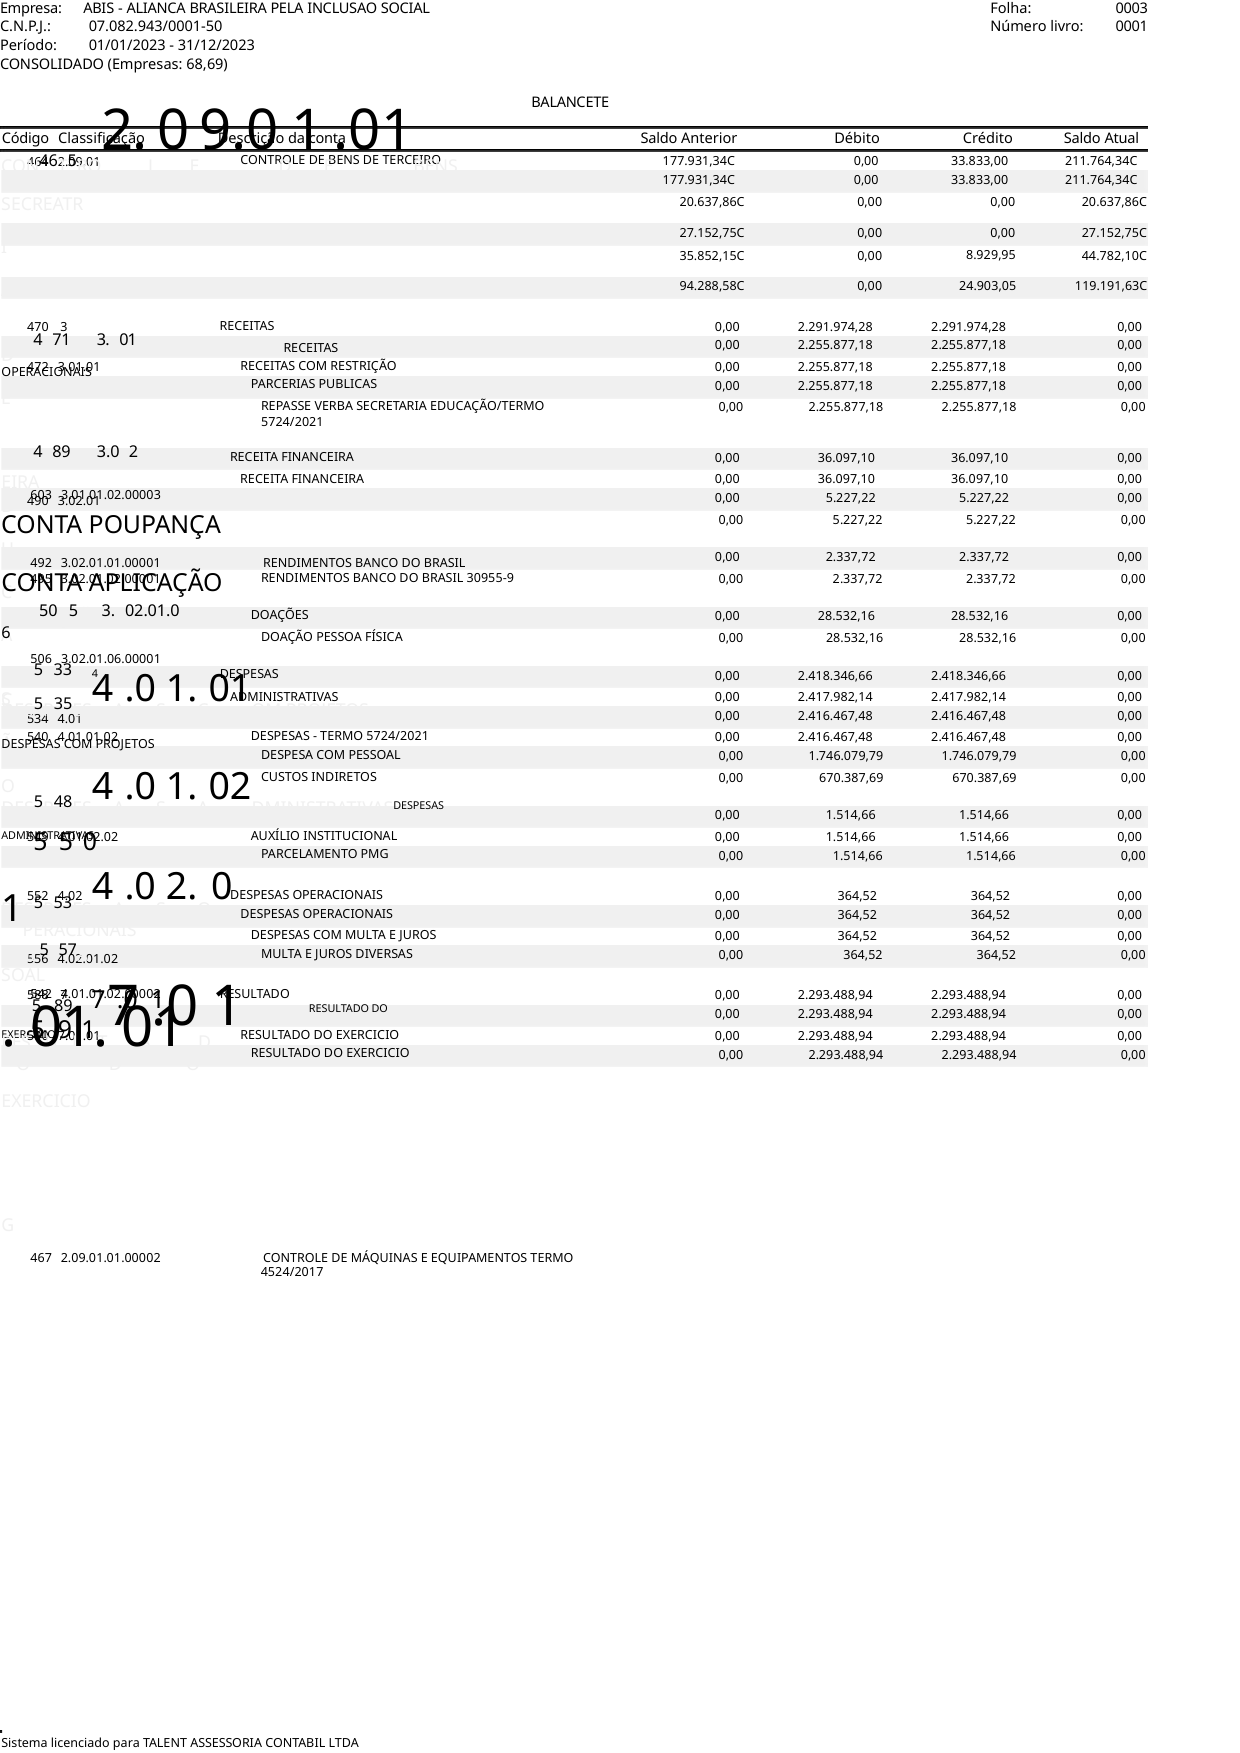

Empresa: ABIS - ALIANCA BRASILEIRA PELA INCLUSAO SOCIAL
Folha:
Número livro:
0003
0001
C.N.P.J.:
Período:
07.082.943/0001-50
01/01/2023 - 31/12/2023
CONSOLIDADO (Empresas: 68,69)
BALANCETE
Código Classificação
464 2.09.01
Descrição da conta
Saldo Anterior
Débito
Crédito
Saldo Atual
CONTROLE DE BENS DE TERCEIRO
177.931,34C
177.931,34C
0,00
0,00
33.833,00
33.833,00
211.764,34C
211.764,34C
CON46T5RO2.L0E9.0D1E.01BENS SECREATRCIOANTDREOLEEDDUECBAENÇSÃSOECREATRIA DE EDUCAÇÃO
467 2.09.01.01.00002 CONTROLE DE MÁQUINAS E EQUIPAMENTOS TERMO
4524/2017
CON4T68RO2.L09E.0M1.0O1.B00I0L0I3ÁRIOS TERMOCO4N5TR2O4L/E2M0O1B7ILIÁRIOS TERMO 4524/2017
601 2.09.01.01.00005 CONTROLE DE MAQUINAS E EQUIPAMENTOS TERMO
5724/2021
CON6T02RO2.L09E.0M1.0O1.B00I0L0I6ARIOS TERMCOON5T7R2OL4E/2M0OB2I1LIARIOS TERMO 5724/2021
20.637,86C
0,00
0,00
20.637,86C
27.152,75C
35.852,15C
0,00
0,00
0,00
27.152,75C
44.782,10C
8.929,95
94.288,58C
0,00
24.903,05
119.191,63C
RECEITAS
470
3
0,00
0,00
2.291.974,28
2.255.877,18
2.291.974,28
2.255.877,18
0,00
0,00
REC4E71ITA3.S01OPERACIONAIS RECEITAS OPERACIONAIS
RECEITAS COM RESTRIÇÃO
PARCERIAS PUBLICAS
472 3.01.01
PAR4C74ER3I.A01S.0P1U.0B2LICAS
603 3.01.01.02.00003
0,00
0,00
2.255.877,18
2.255.877,18
2.255.877,18
2.255.877,18
0,00
0,00
REPASSE VERBA SECRETARIA EDUCAÇÃO/TERMO
5724/2021
0,00
2.255.877,18
2.255.877,18
0,00
REC4E89ITA3.0F2INANCEIRA
490 3.02.01
RECEITA FINANCEIRA
RECEITA FINANCEIRA
REN4D91IM3E.0N2.T0O1.S01CONTA POUPANRÇEANDIMENTOS CONTA POUPANÇA
492 3.02.01.01.00001 RENDIMENTOS BANCO DO BRASIL
0,00
36.097,10
36.097,10
0,00
0,00
0,00
36.097,10
5.227,22
36.097,10
5.227,22
0,00
0,00
0,00
5.227,22
5.227,22
0,00
REN4D94IM3E.0N2.T0O1.S02CONTA APLICAÇRÃENODIMENTOS CONTA APLICAÇÃO
0,00
2.337,72
2.337,72
0,00
RENDIMENTOS BANCO DO BRASIL 30955-9
495 3.02.01.02.00001
0,00
2.337,72
2.337,72
0,00
DOA50Ç5ÕE3.S02.01.06
506 3.02.01.06.00001
DOAÇÕES
0,00
28.532,16
28.532,16
0,00
DOAÇÃO PESSOA FÍSICA
0,00
28.532,16
28.532,16
0,00
DES5P33ES4AS
534 4.01
DESPESAS
ADMINISTRATIVAS
DES5P35ES4A.0S1.C01OM PROJETOS DESPESAS COM PROJETOS
0,00
2.418.346,66
2.418.346,66
0,00
0,00
0,00
2.417.982,14
2.416.467,48
2.417.982,14
2.416.467,48
0,00
0,00
DESPESAS - TERMO 5724/2021
DESPESA COM PESSOAL
540 4.01.01.02
DES5P4E1S4A.01C.0O1.M02.P00E0S01SOAL
542 4.01.01.02.00002
0,00
0,00
2.416.467,48
1.746.079,79
2.416.467,48
1.746.079,79
0,00
0,00
CUSTOS INDIRETOS
0,00
670.387,69
670.387,69
0,00
DES5P48ES4A.0S1.A02DMINISTRATIVASDESPESAS ADMINISTRATIVAS
0,00
1.514,66
1.514,66
0,00
AUXÍLIO INSTITUCIONAL
PARCELAMENTO PMG
549 4.01.02.02
PAR5C5E0 L4A.0M1.E02N.0T2O.000P0M1 G
0,00
0,00
1.514,66
1.514,66
1.514,66
1.514,66
0,00
0,00
DESPESAS OPERACIONAIS
DESPESAS OPERACIONAIS
552 4.02
DES5P53ES4A.0S2.O01PERACIONAIS
556 4.02.01.02
0,00
0,00
364,52
364,52
364,52
364,52
0,00
0,00
DESPESAS COM MULTA E JUROS
MULTA E JUROS DIVERSAS
0,00
0,00
364,52
364,52
364,52
364,52
0,00
0,00
MUL5T57A 4E.02J.U01R.0O2.S00D00I1VERSAS
RESULTADO
588
7
0,00
0,00
2.293.488,94
2.293.488,94
2.293.488,94
2.293.488,94
0,00
0,00
RES5U89LT7A.0D1O DO EXERCICIO RESULTADO DO EXERCICIO
RESULTADO DO EXERCICIO
RESULTADO DO EXERCICIO
590 7.01.01
RES5U9L1T7A.0D1.O01.D01O EXERCICIO
0,00
0,00
2.293.488,94
2.293.488,94
2.293.488,94
2.293.488,94
0,00
0,00
Sistema licenciado para TALENT ASSESSORIA CONTABIL LTDA